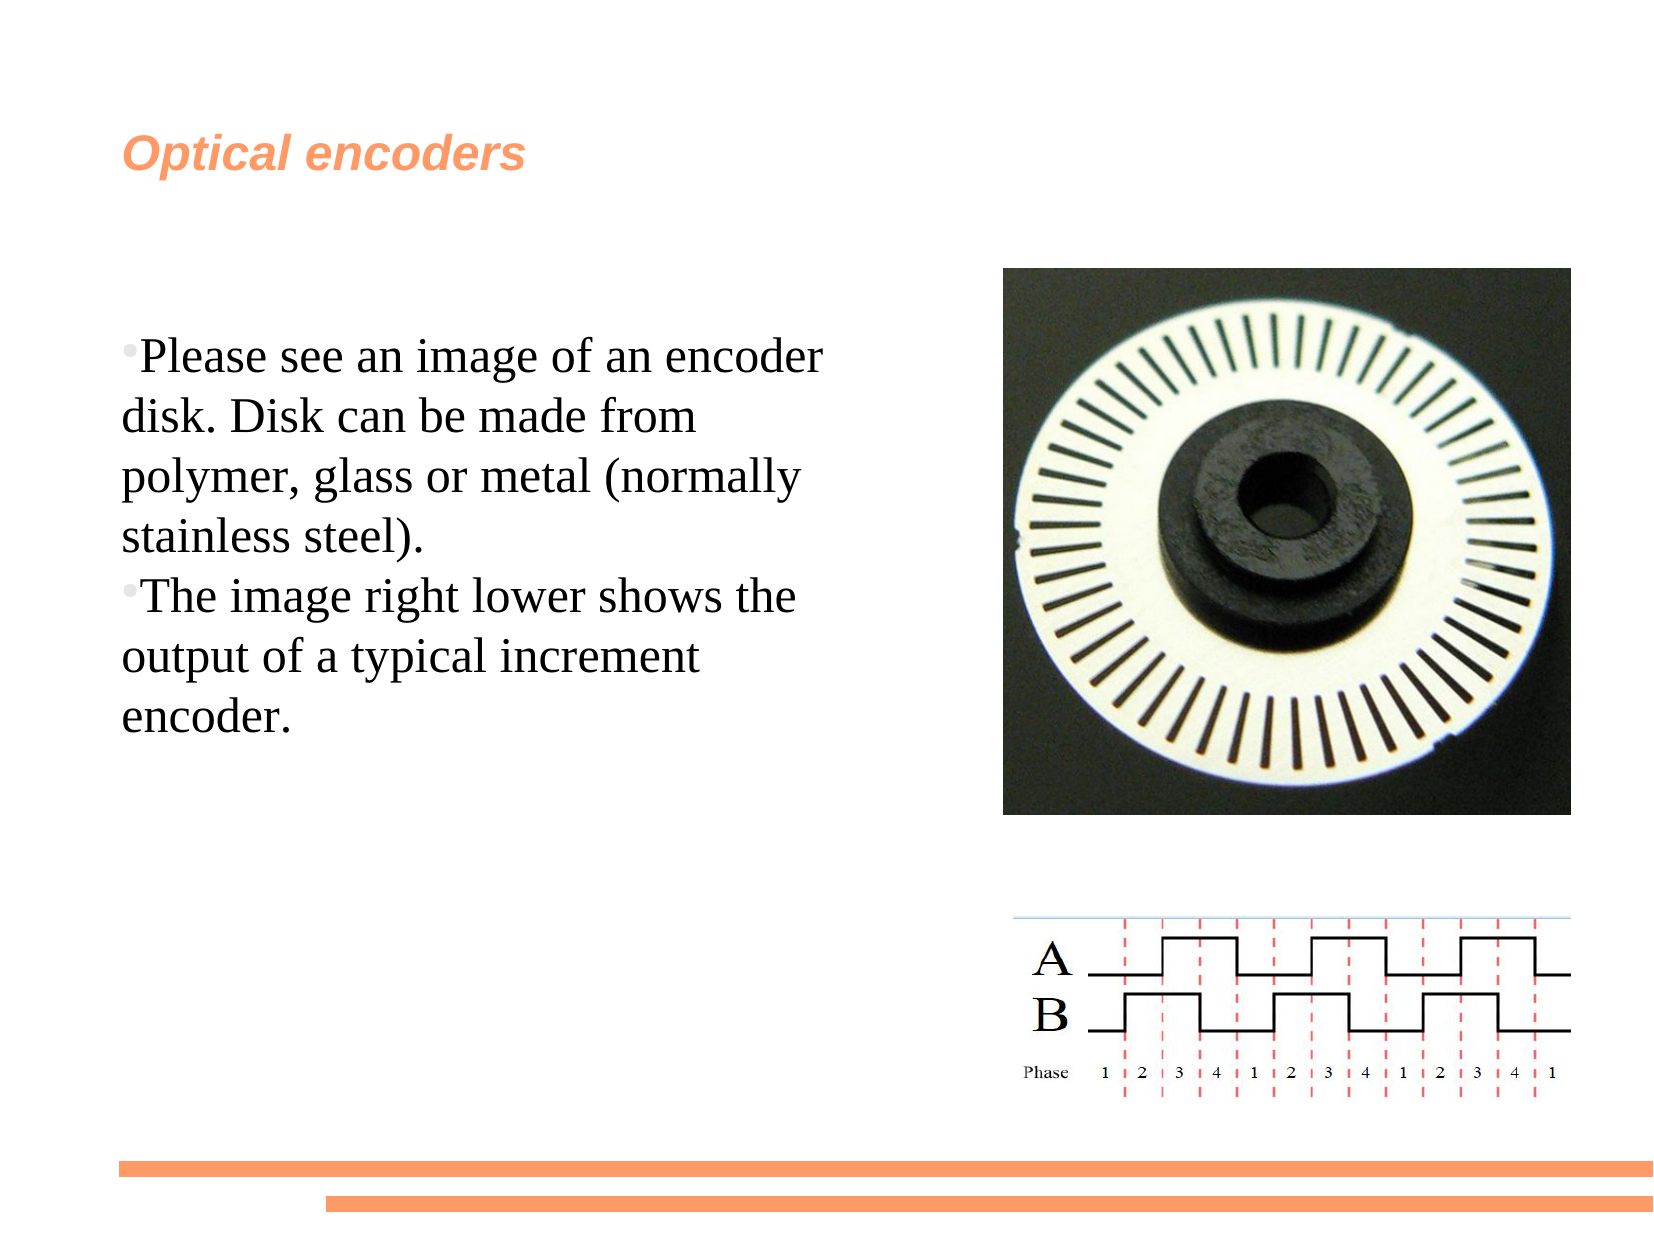

# Optical encoders
Please see an image of an encoder disk. Disk can be made from polymer, glass or metal (normally stainless steel).
The image right lower shows the output of a typical increment encoder.